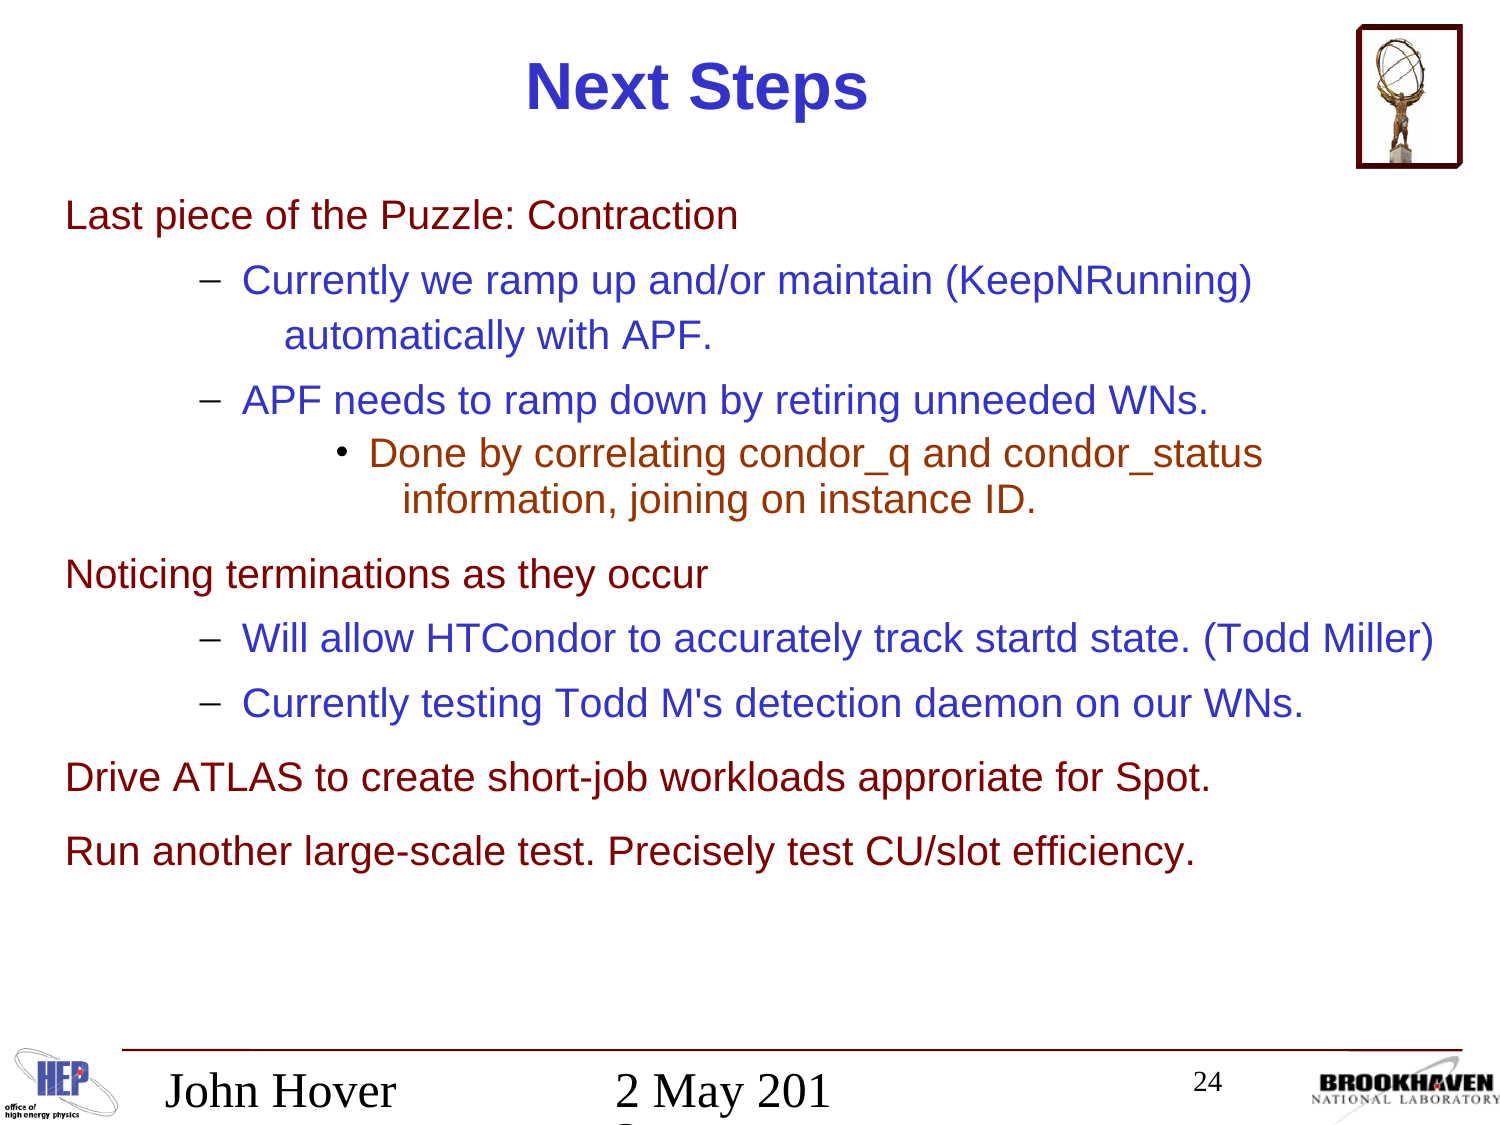

# Next Steps
Last piece of the Puzzle: Contraction
Currently we ramp up and/or maintain (KeepNRunning) automatically with APF.
APF needs to ramp down by retiring unneeded WNs.
Done by correlating condor_q and condor_status information, joining on instance ID.
Noticing terminations as they occur
Will allow HTCondor to accurately track startd state. (Todd Miller)
Currently testing Todd M's detection daemon on our WNs.
Drive ATLAS to create short-job workloads approriate for Spot.
Run another large-scale test. Precisely test CU/slot efficiency.
2 May 2013
John Hover